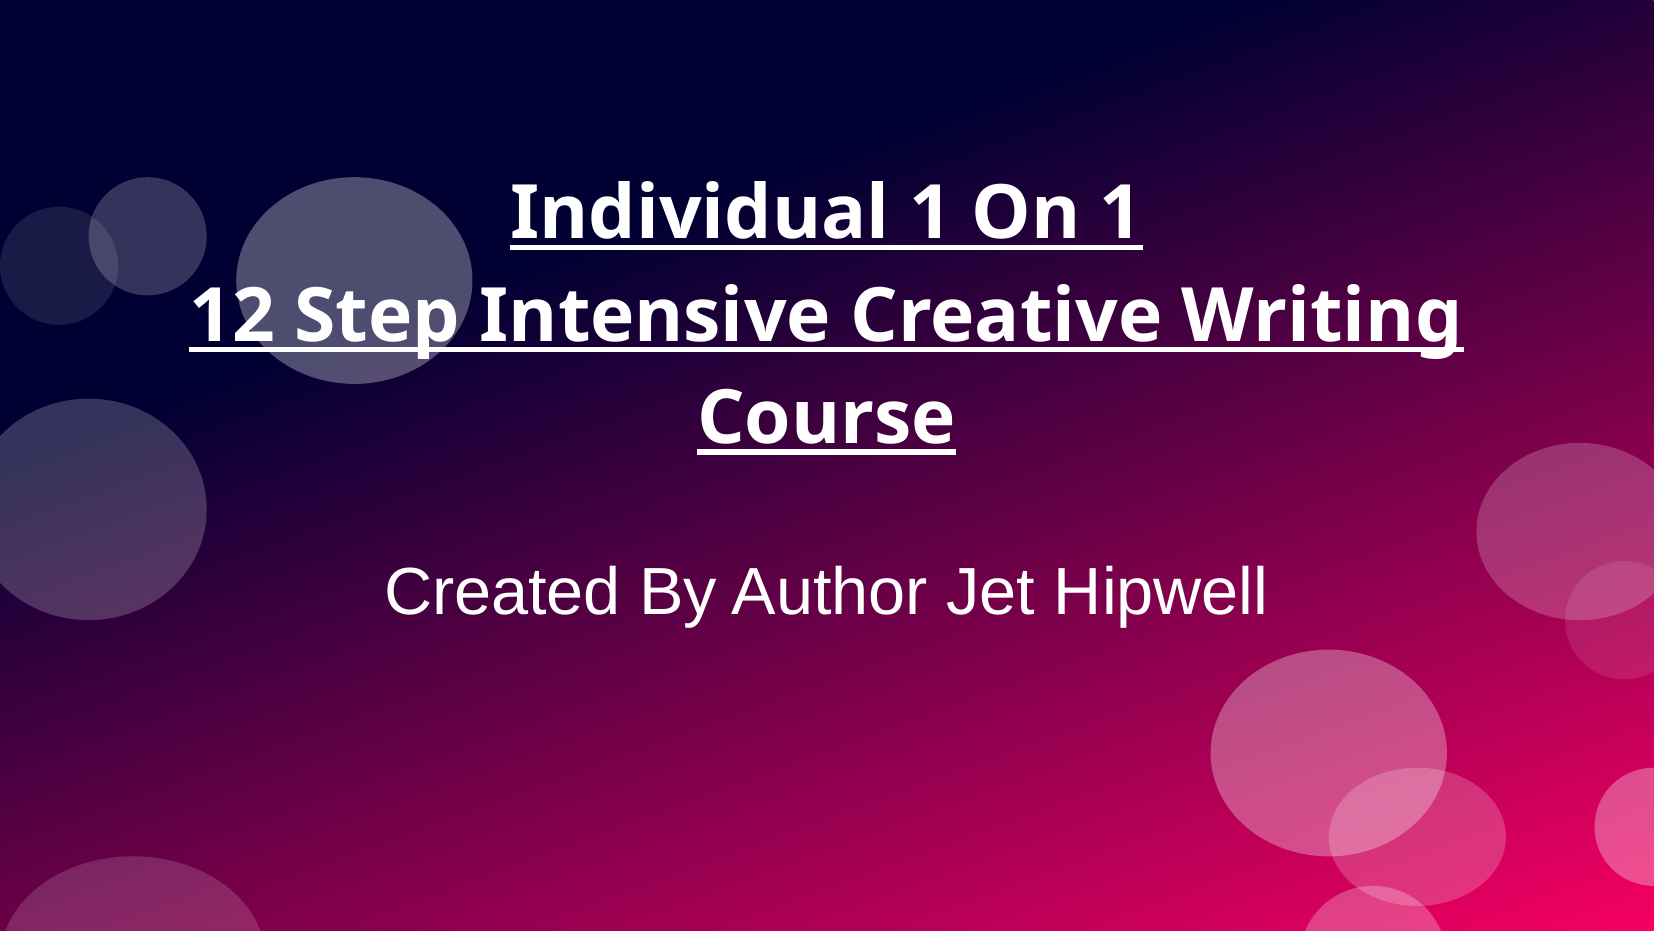

# Individual 1 On 1 12 Step Intensive Creative Writing Course
Created By Author Jet Hipwell